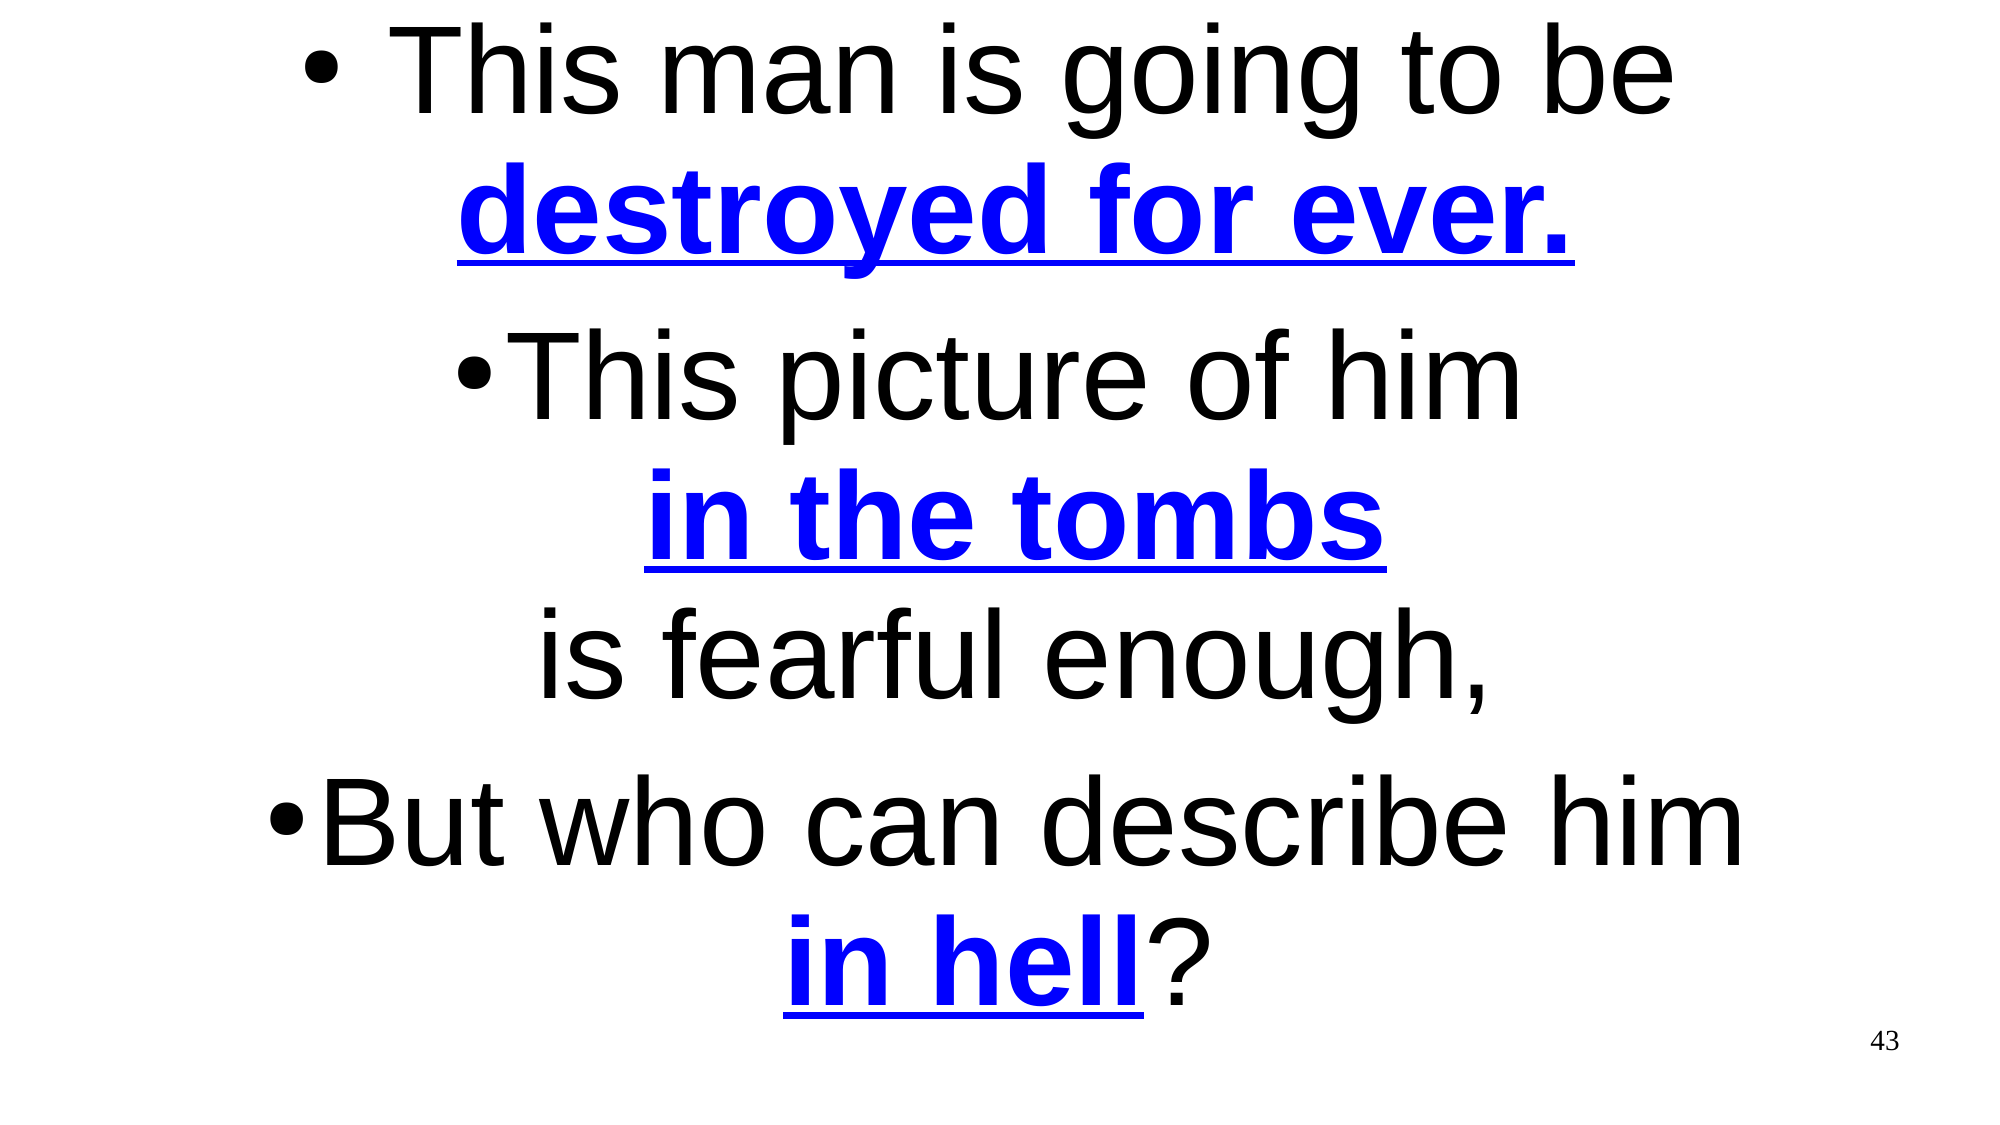

# This man is going to be destroyed for ever.
This picture of him
in the tombs
is fearful enough,
But who can describe him
in hell?
43